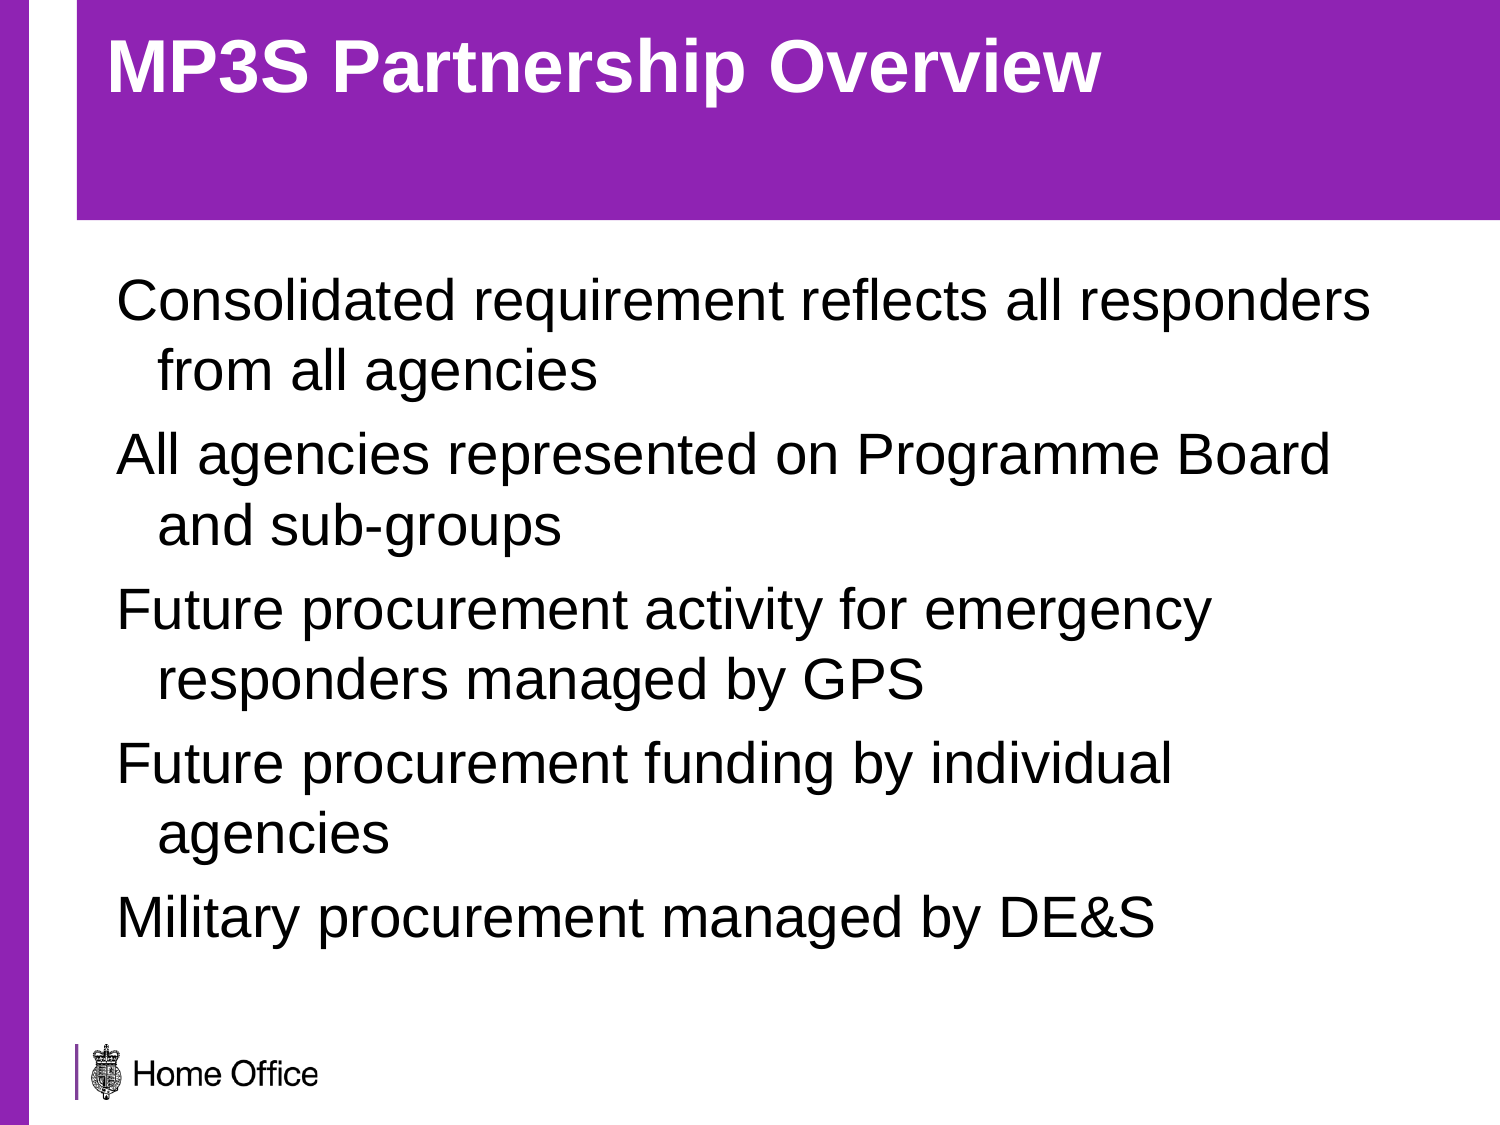

# MP3S Partnership Overview
Consolidated requirement reflects all responders from all agencies
All agencies represented on Programme Board and sub-groups
Future procurement activity for emergency responders managed by GPS
Future procurement funding by individual agencies
Military procurement managed by DE&S